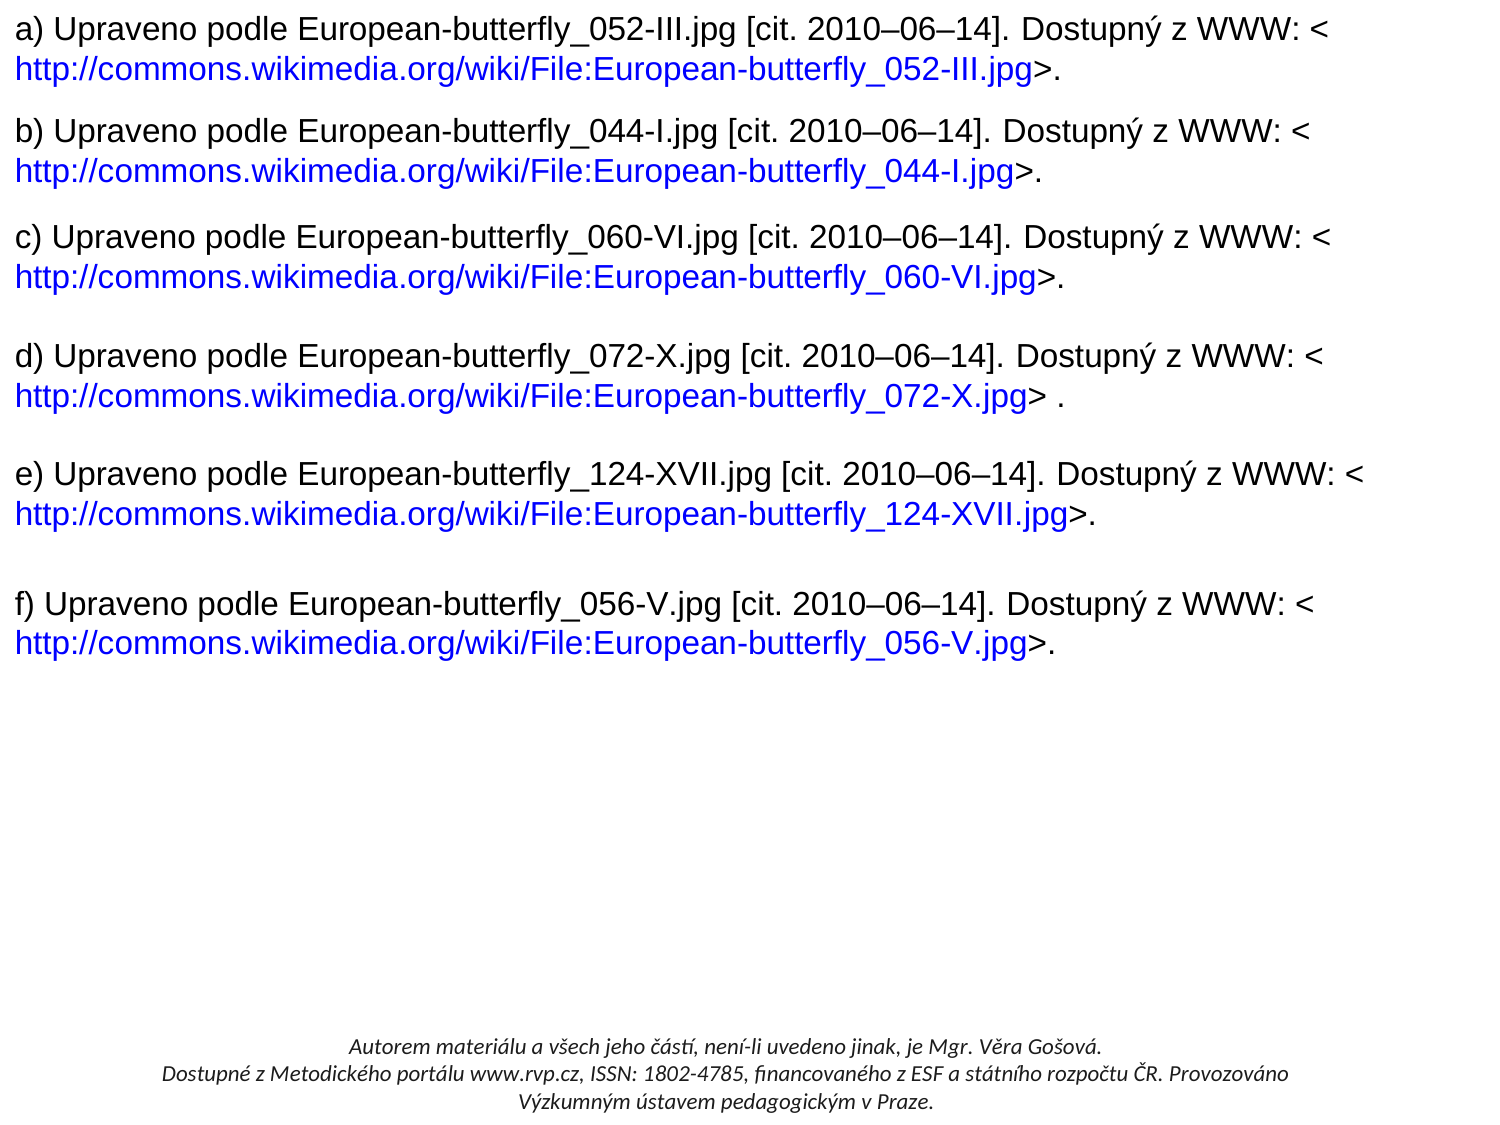

a) Upraveno podle European-butterfly_052-III.jpg [cit. 2010–06–14]. Dostupný z WWW: <http://commons.wikimedia.org/wiki/File:European-butterfly_052-III.jpg>.
b) Upraveno podle European-butterfly_044-I.jpg [cit. 2010–06–14]. Dostupný z WWW: <http://commons.wikimedia.org/wiki/File:European-butterfly_044-I.jpg>.
c) Upraveno podle European-butterfly_060-VI.jpg [cit. 2010–06–14]. Dostupný z WWW: <http://commons.wikimedia.org/wiki/File:European-butterfly_060-VI.jpg>.
d) Upraveno podle European-butterfly_072-X.jpg [cit. 2010–06–14]. Dostupný z WWW: <http://commons.wikimedia.org/wiki/File:European-butterfly_072-X.jpg> .
e) Upraveno podle European-butterfly_124-XVII.jpg [cit. 2010–06–14]. Dostupný z WWW: <http://commons.wikimedia.org/wiki/File:European-butterfly_124-XVII.jpg>.
f) Upraveno podle European-butterfly_056-V.jpg [cit. 2010–06–14]. Dostupný z WWW: <http://commons.wikimedia.org/wiki/File:European-butterfly_056-V.jpg>.
Autorem materiálu a všech jeho částí, není-li uvedeno jinak, je Mgr. Věra Gošová.
Dostupné z Metodického portálu www.rvp.cz, ISSN: 1802-4785, financovaného z ESF a státního rozpočtu ČR. Provozováno Výzkumným ústavem pedagogickým v Praze.